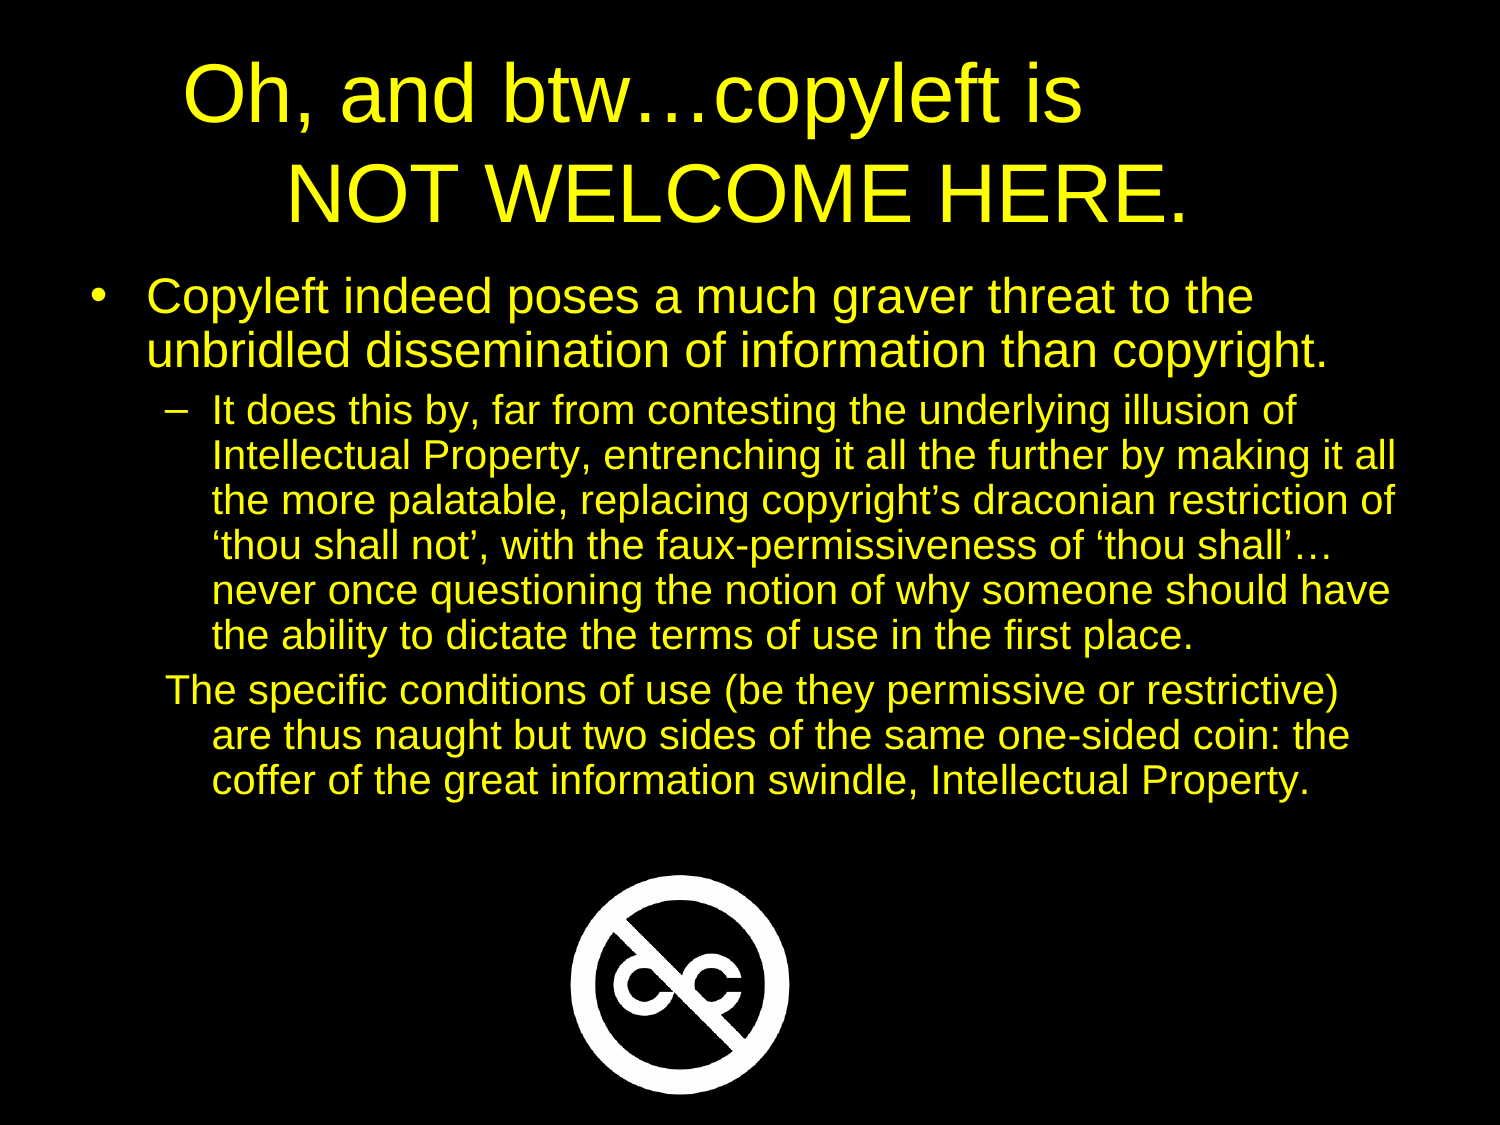

# Oh, and btw…copyleft is NOT WELCOME HERE.
Copyleft indeed poses a much graver threat to the unbridled dissemination of information than copyright.
It does this by, far from contesting the underlying illusion of Intellectual Property, entrenching it all the further by making it all the more palatable, replacing copyright’s draconian restriction of ‘thou shall not’, with the faux-permissiveness of ‘thou shall’…never once questioning the notion of why someone should have the ability to dictate the terms of use in the first place.
The specific conditions of use (be they permissive or restrictive) are thus naught but two sides of the same one-sided coin: the coffer of the great information swindle, Intellectual Property.